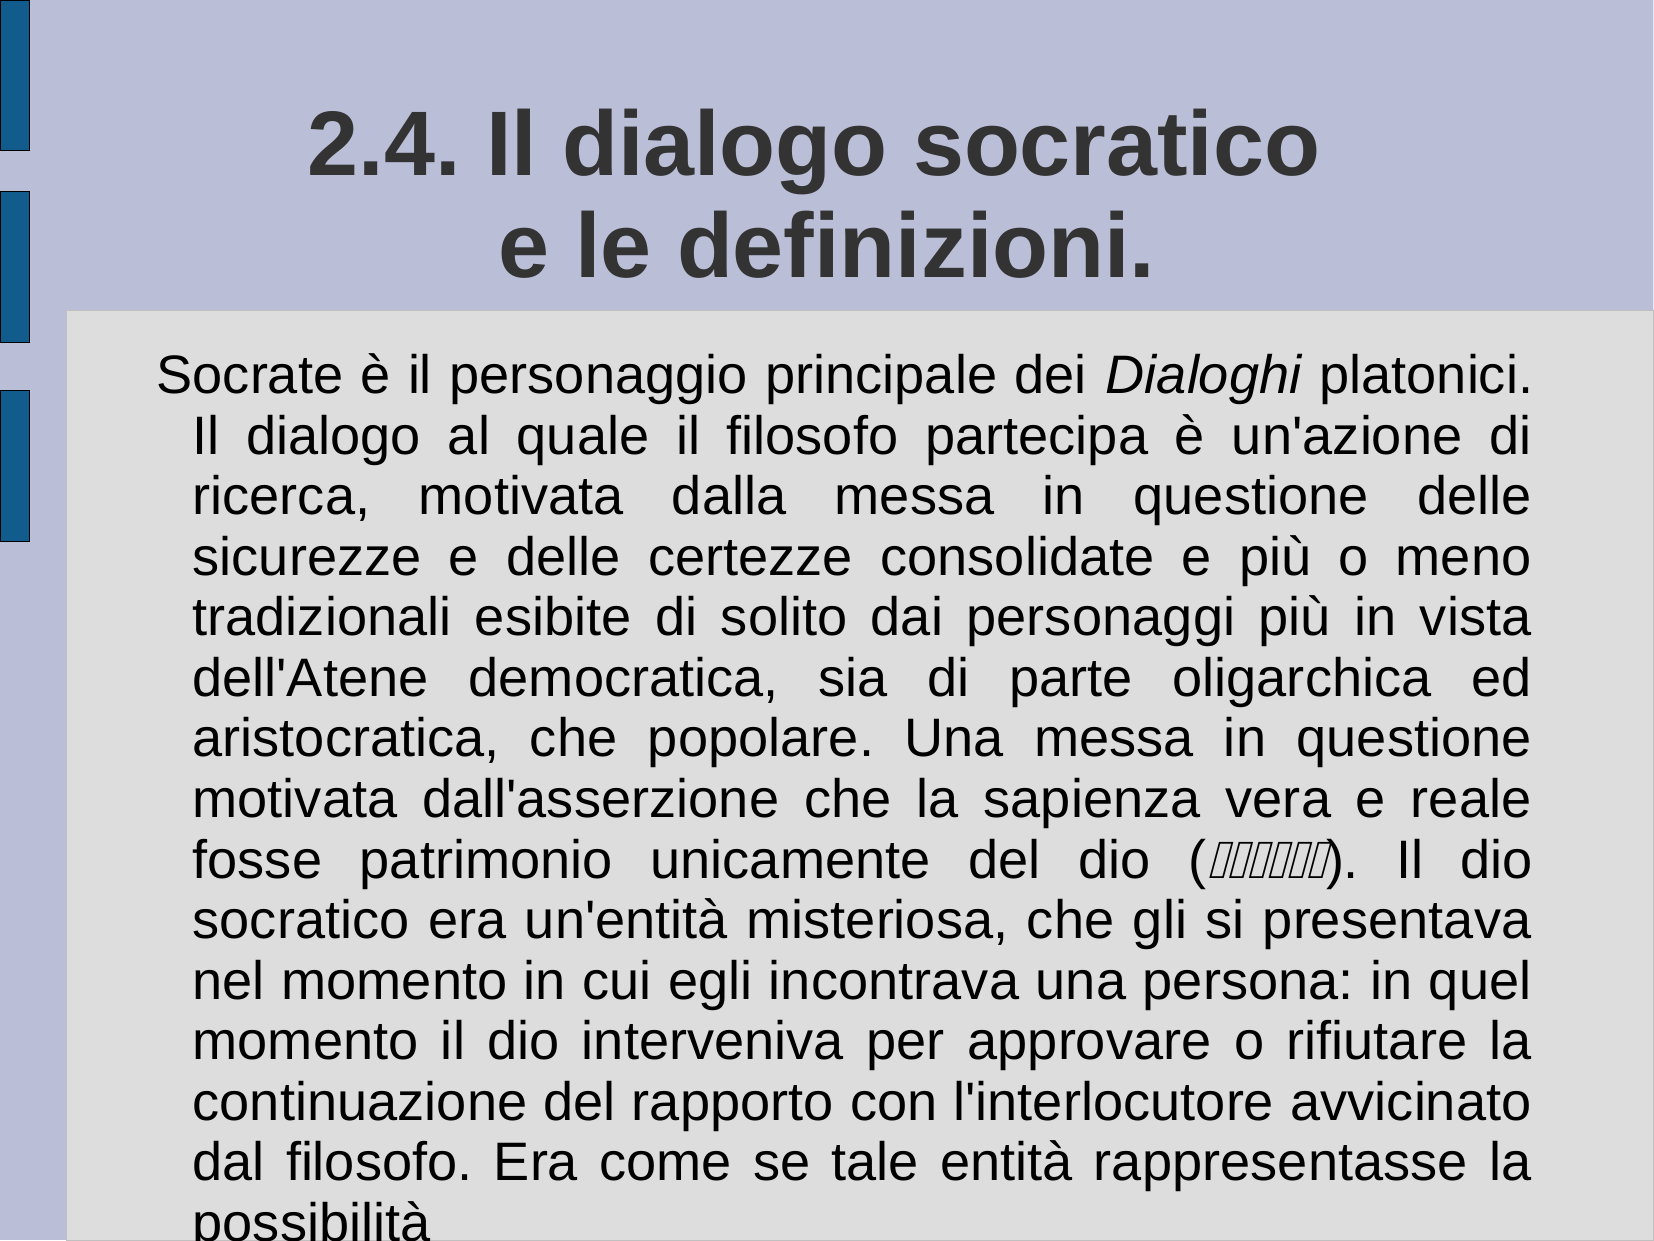

# 2.4. Il dialogo socratico e le definizioni.
 Socrate è il personaggio principale dei Dialoghi platonici. Il dialogo al quale il filosofo partecipa è un'azione di ricerca, motivata dalla messa in questione delle sicurezze e delle certezze consolidate e più o meno tradizionali esibite di solito dai personaggi più in vista dell'Atene democratica, sia di parte oligarchica ed aristocratica, che popolare. Una messa in questione motivata dall'asserzione che la sapienza vera e reale fosse patrimonio unicamente del dio (). Il dio socratico era un'entità misteriosa, che gli si presentava nel momento in cui egli incontrava una persona: in quel momento il dio interveniva per approvare o rifiutare la continuazione del rapporto con l'interlocutore avvicinato dal filosofo. Era come se tale entità rappresentasse la possibilità